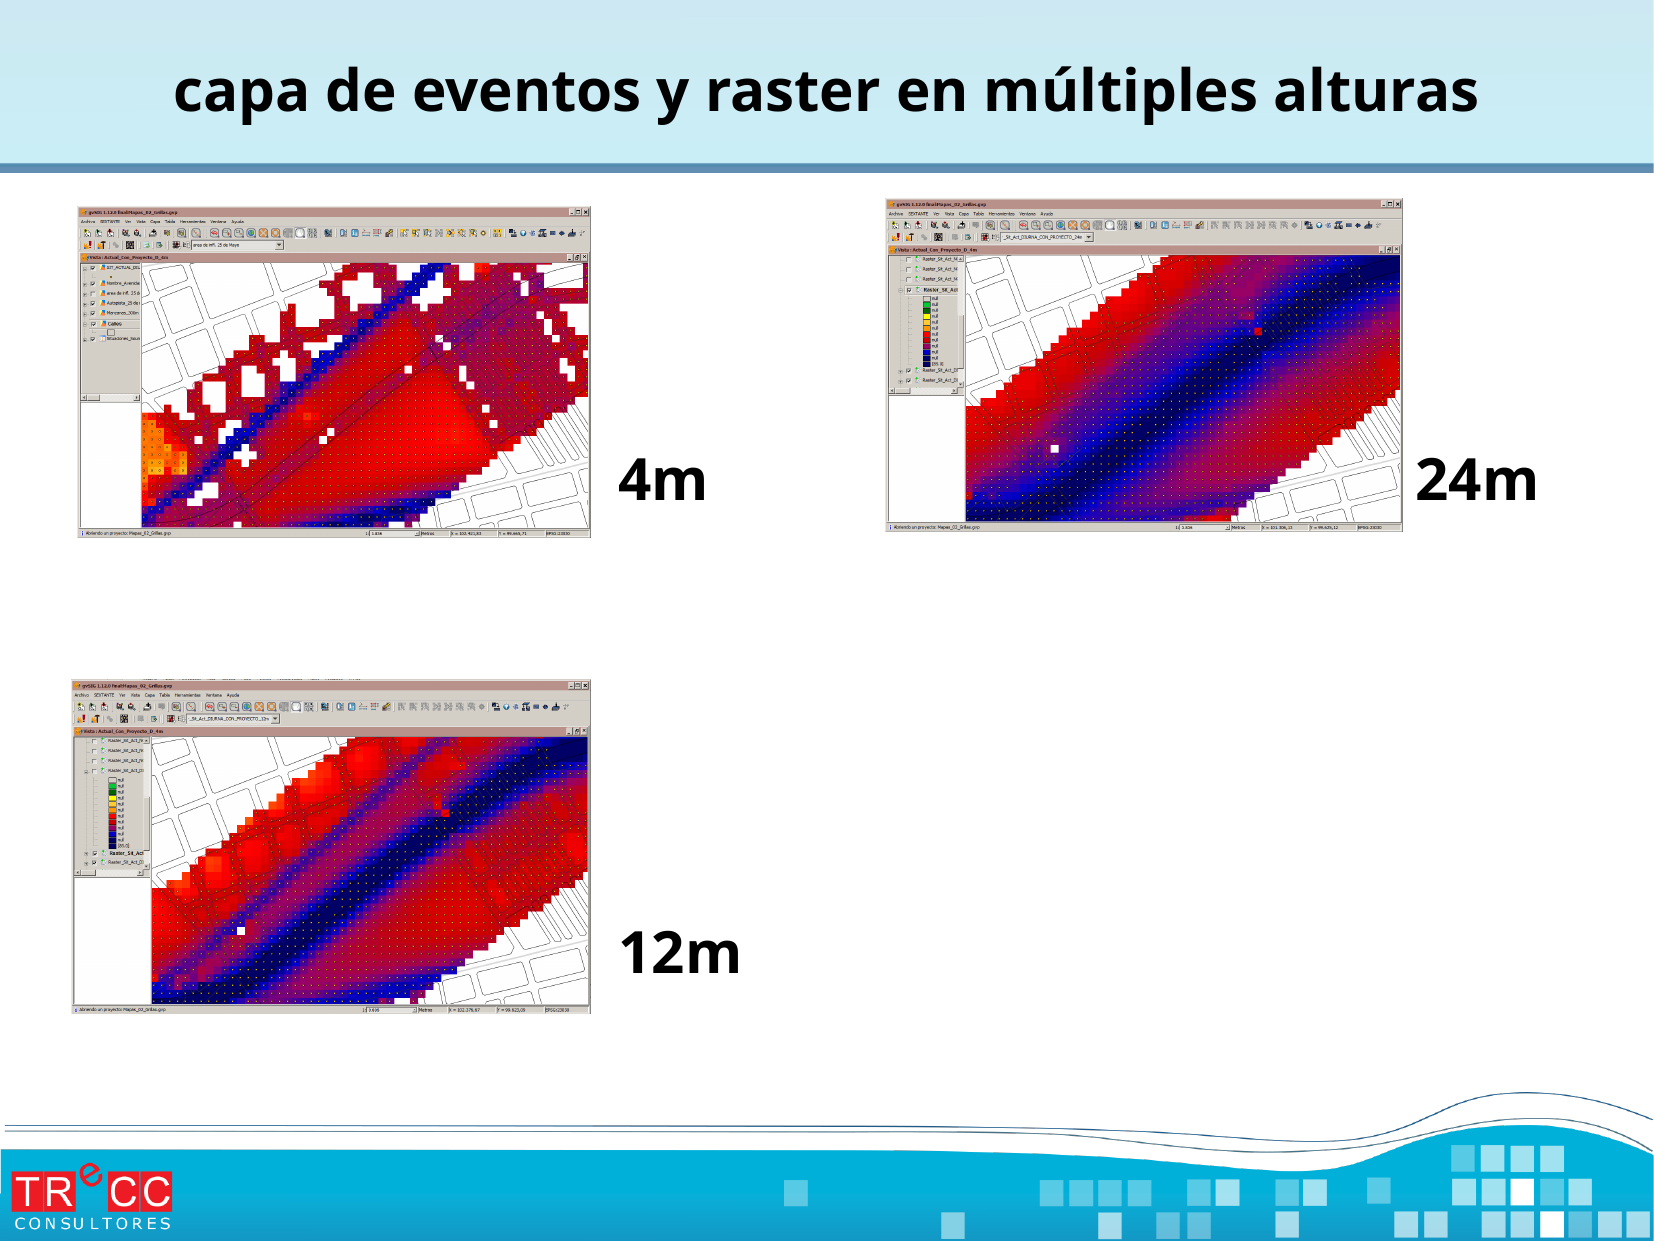

# capa de eventos y raster en múltiples alturas
4m
24m
12m